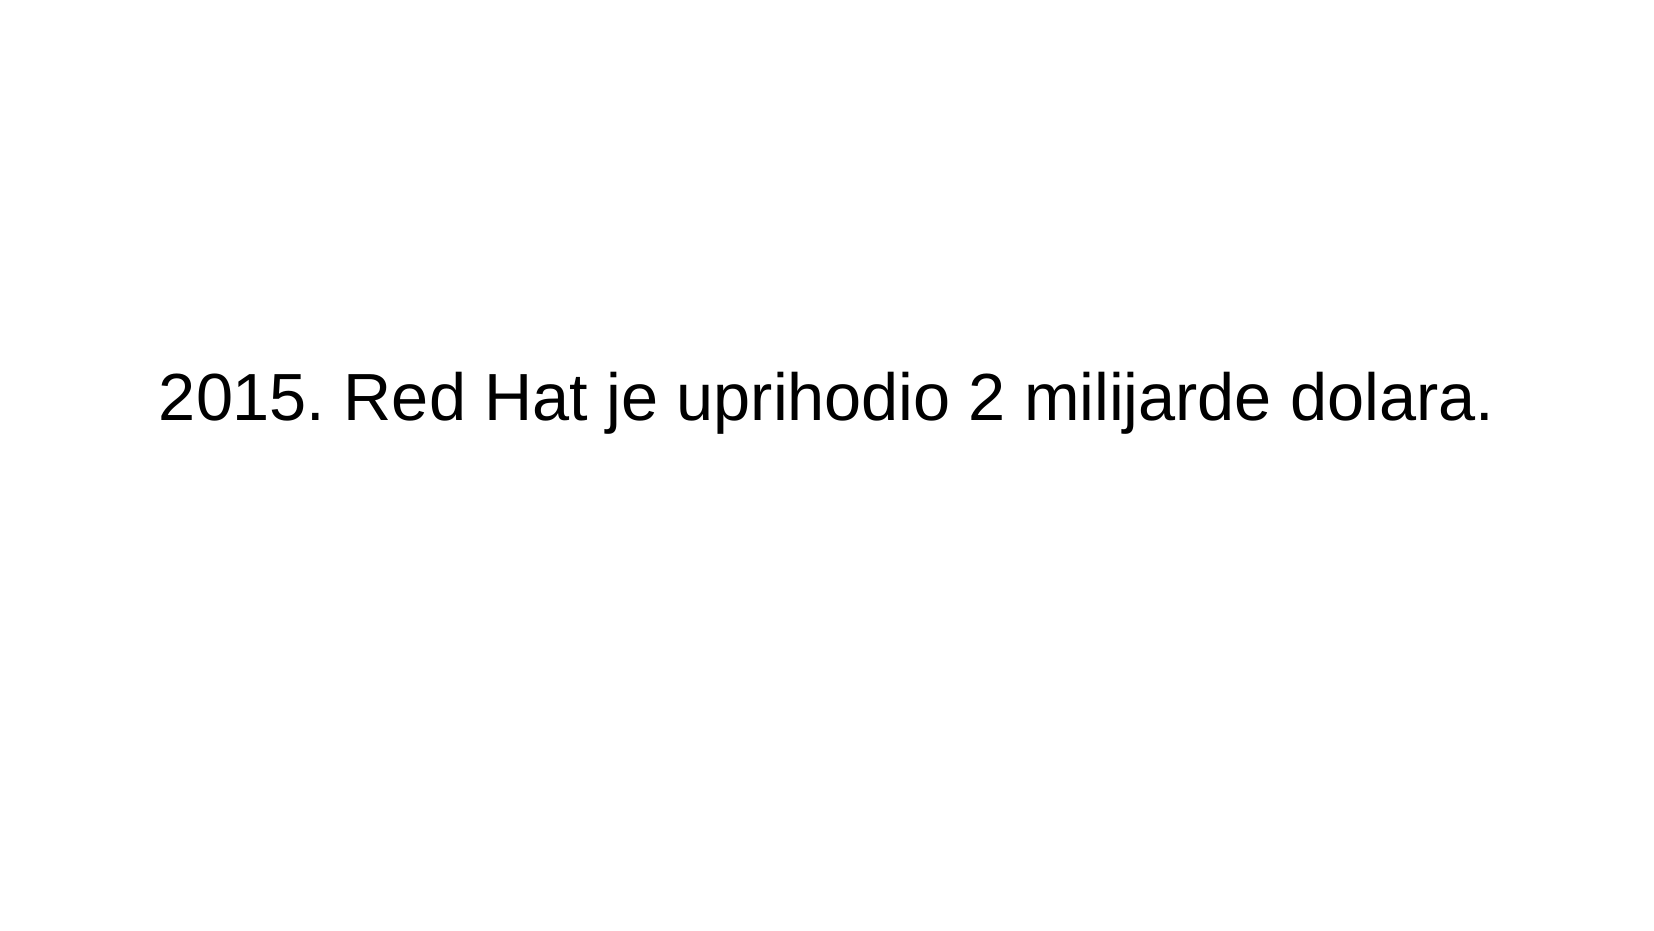

# 2015. Red Hat je uprihodio 2 milijarde dolara.